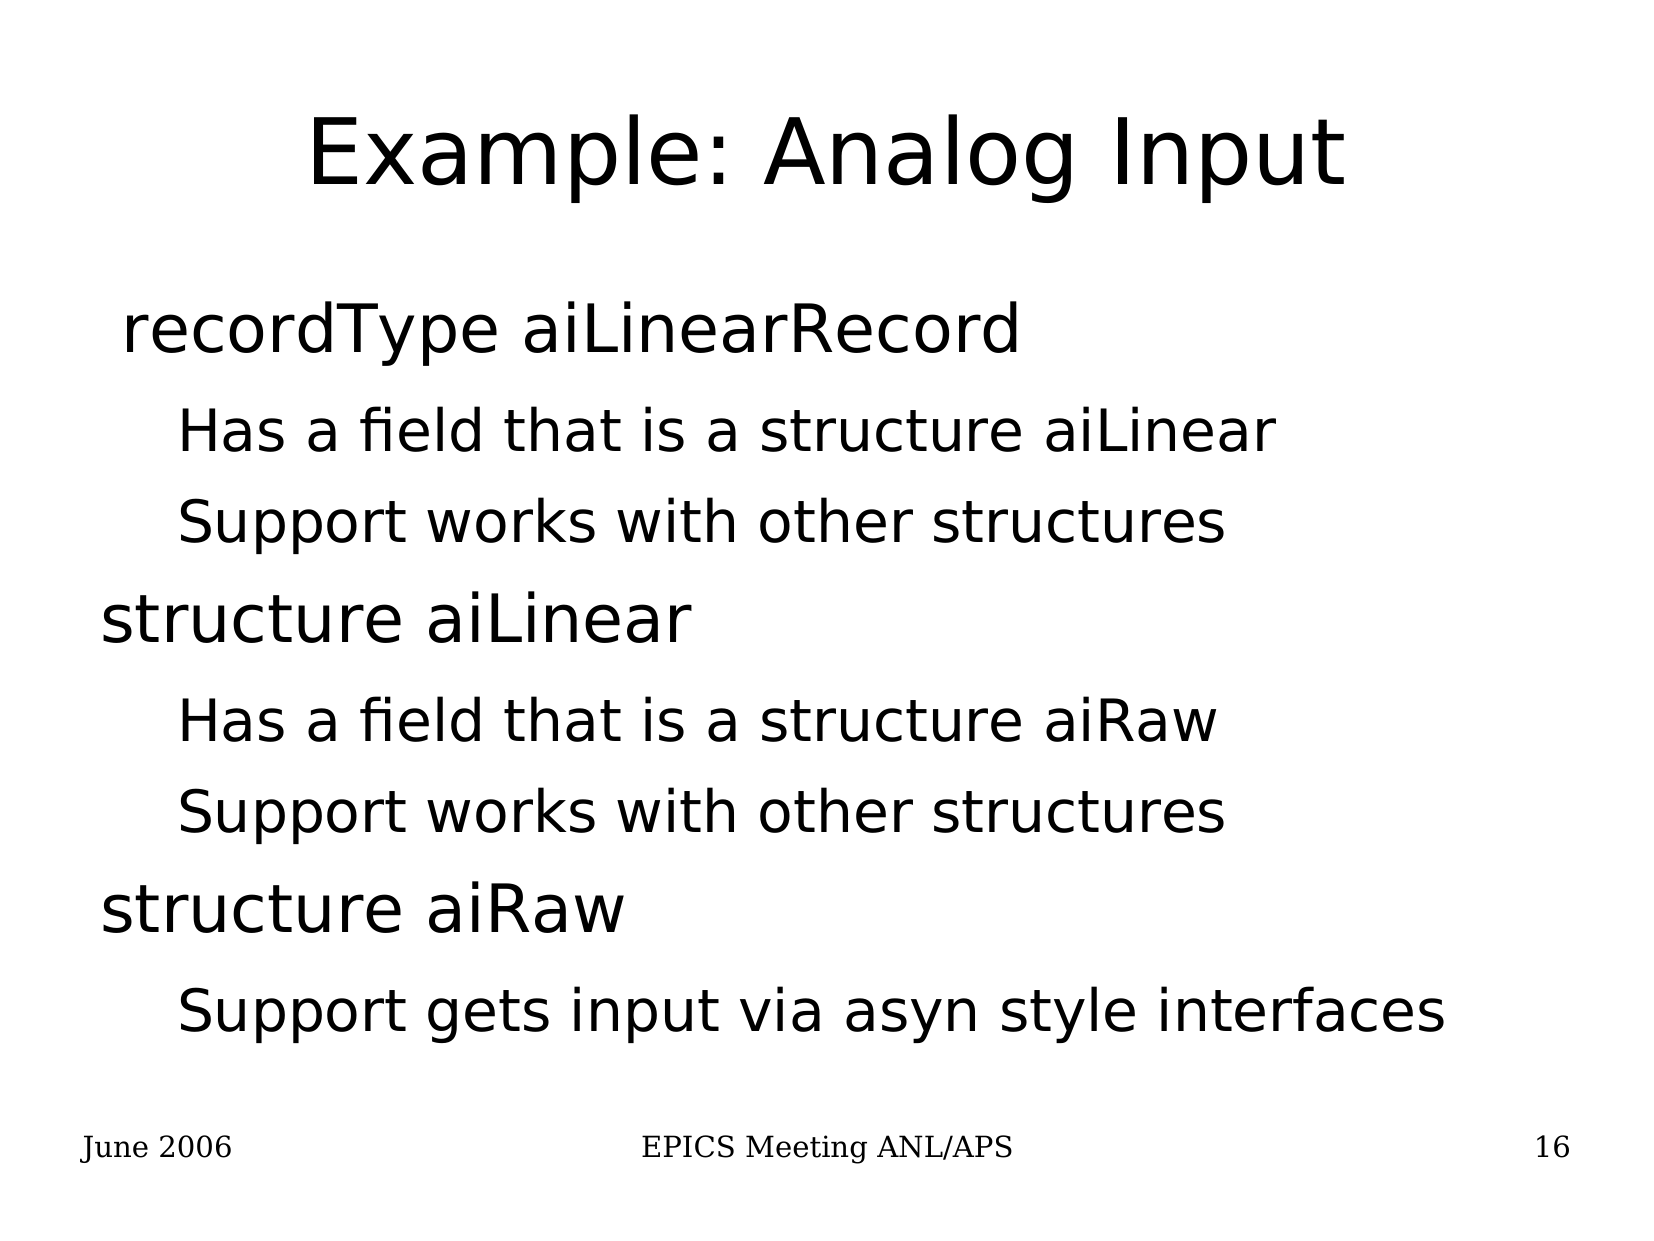

# Example: Analog Input
 recordType aiLinearRecord
Has a field that is a structure aiLinear
Support works with other structures
structure aiLinear
Has a field that is a structure aiRaw
Support works with other structures
structure aiRaw
Support gets input via asyn style interfaces
June 2006
EPICS Meeting ANL/APS
16